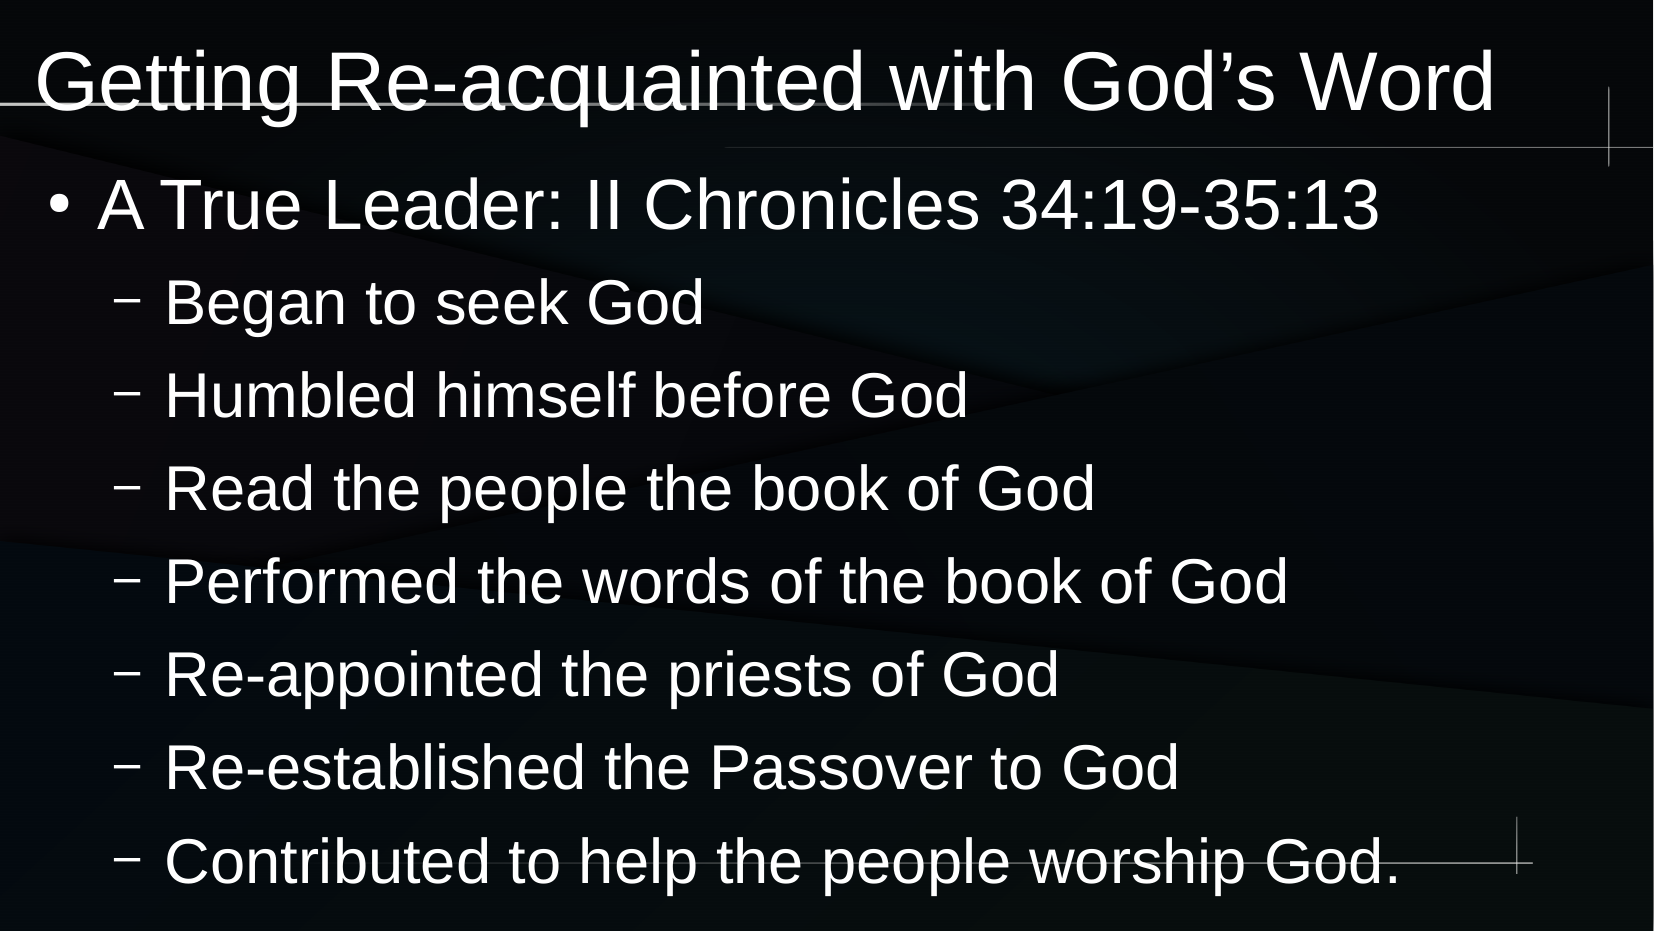

# Getting Re-acquainted with God’s Word
A True Leader: II Chronicles 34:19-35:13
Began to seek God
Humbled himself before God
Read the people the book of God
Performed the words of the book of God
Re-appointed the priests of God
Re-established the Passover to God
Contributed to help the people worship God.